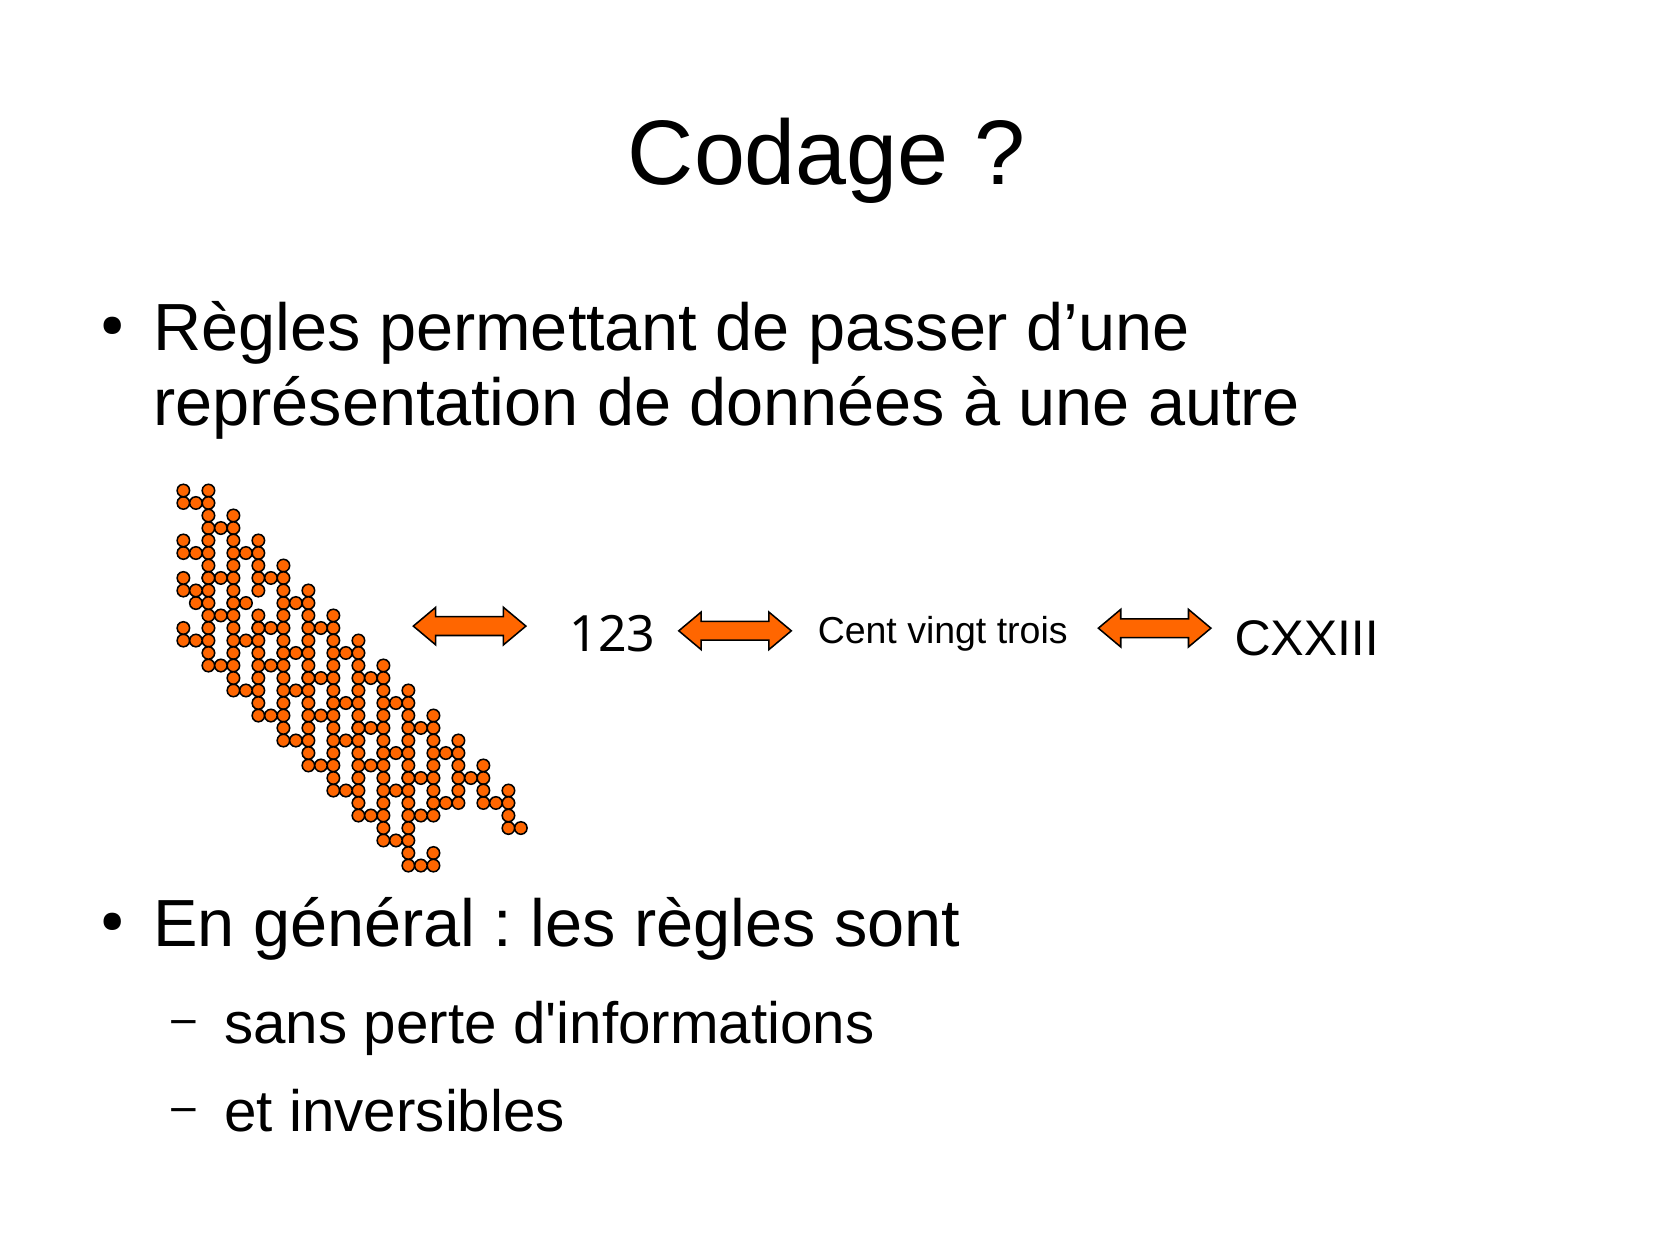

# Codage ?
Règles permettant de passer d’une représentation de données à une autre
En général : les règles sont
sans perte d'informations
et inversibles
123
Cent vingt trois
CXXIII